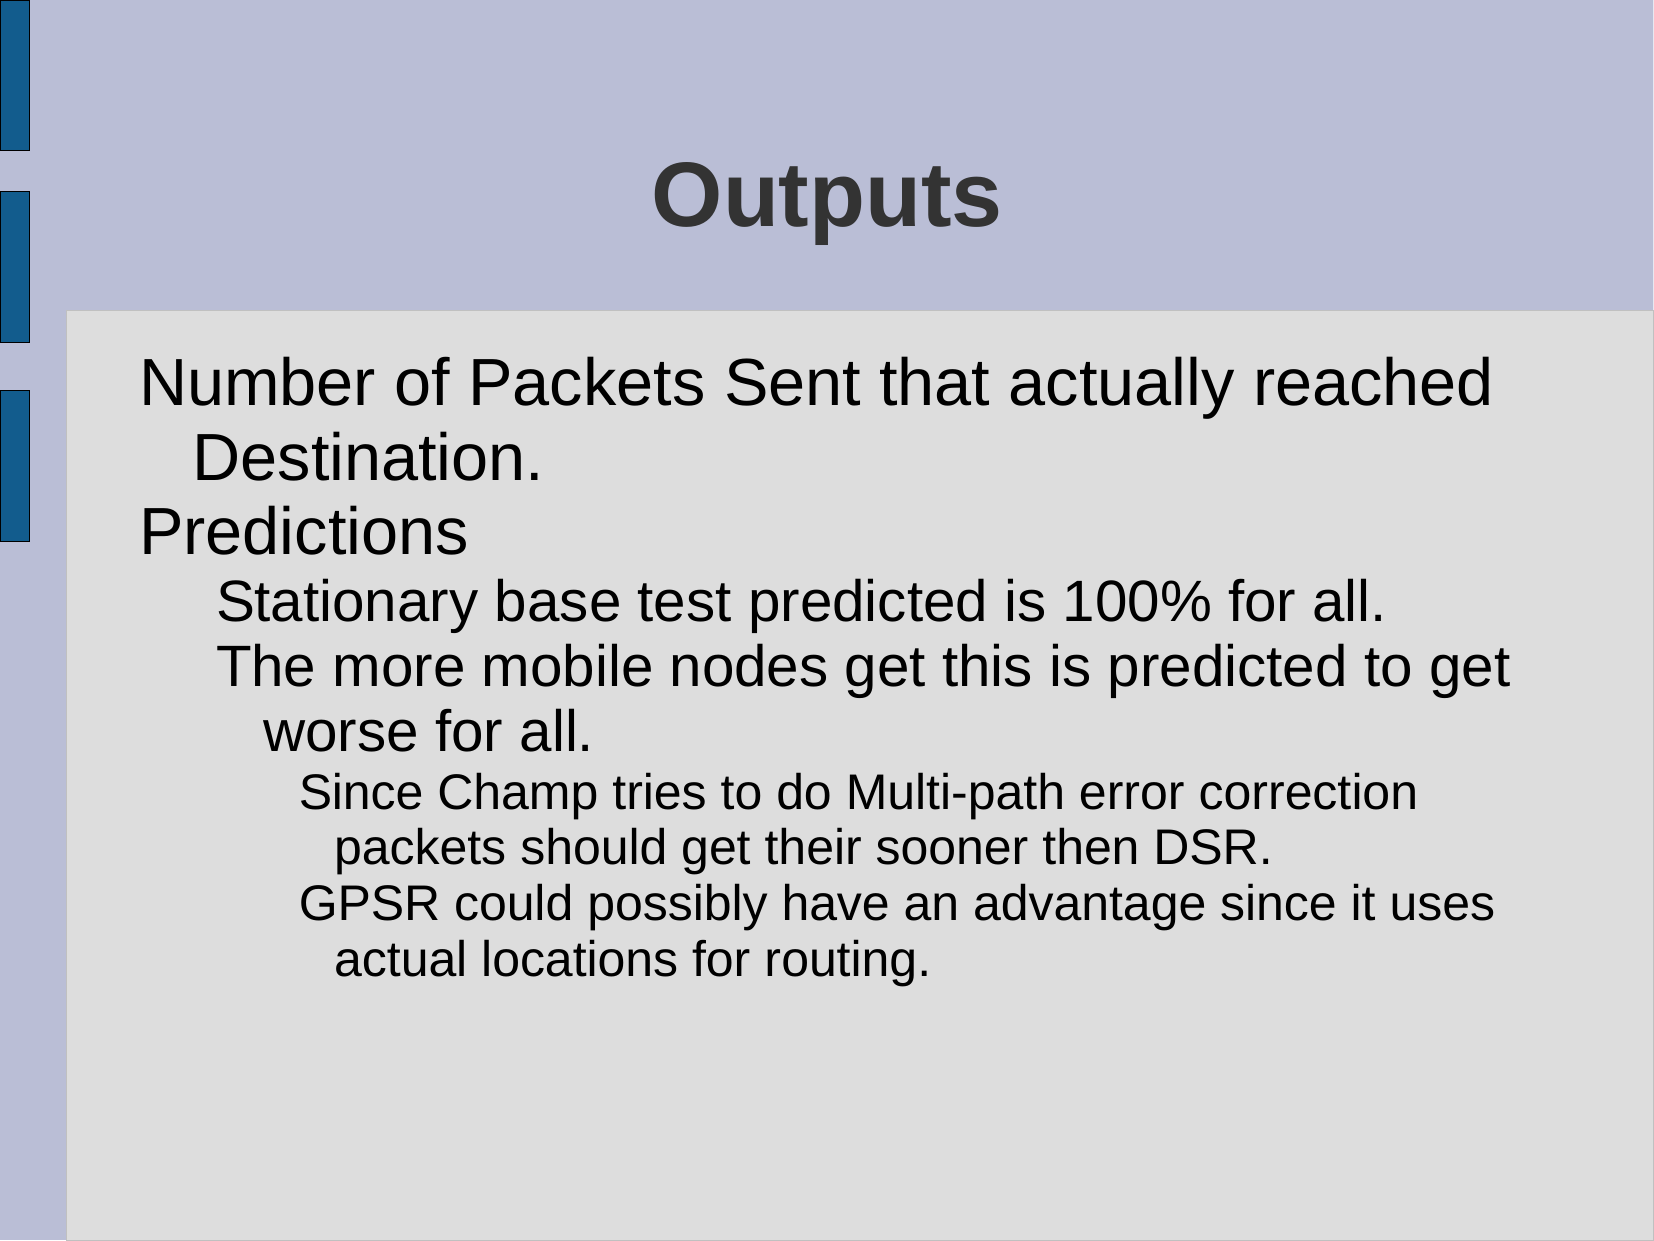

# Outputs
Number of Packets Sent that actually reached Destination.
Predictions
Stationary base test predicted is 100% for all.
The more mobile nodes get this is predicted to get worse for all.
Since Champ tries to do Multi-path error correction packets should get their sooner then DSR.
GPSR could possibly have an advantage since it uses actual locations for routing.